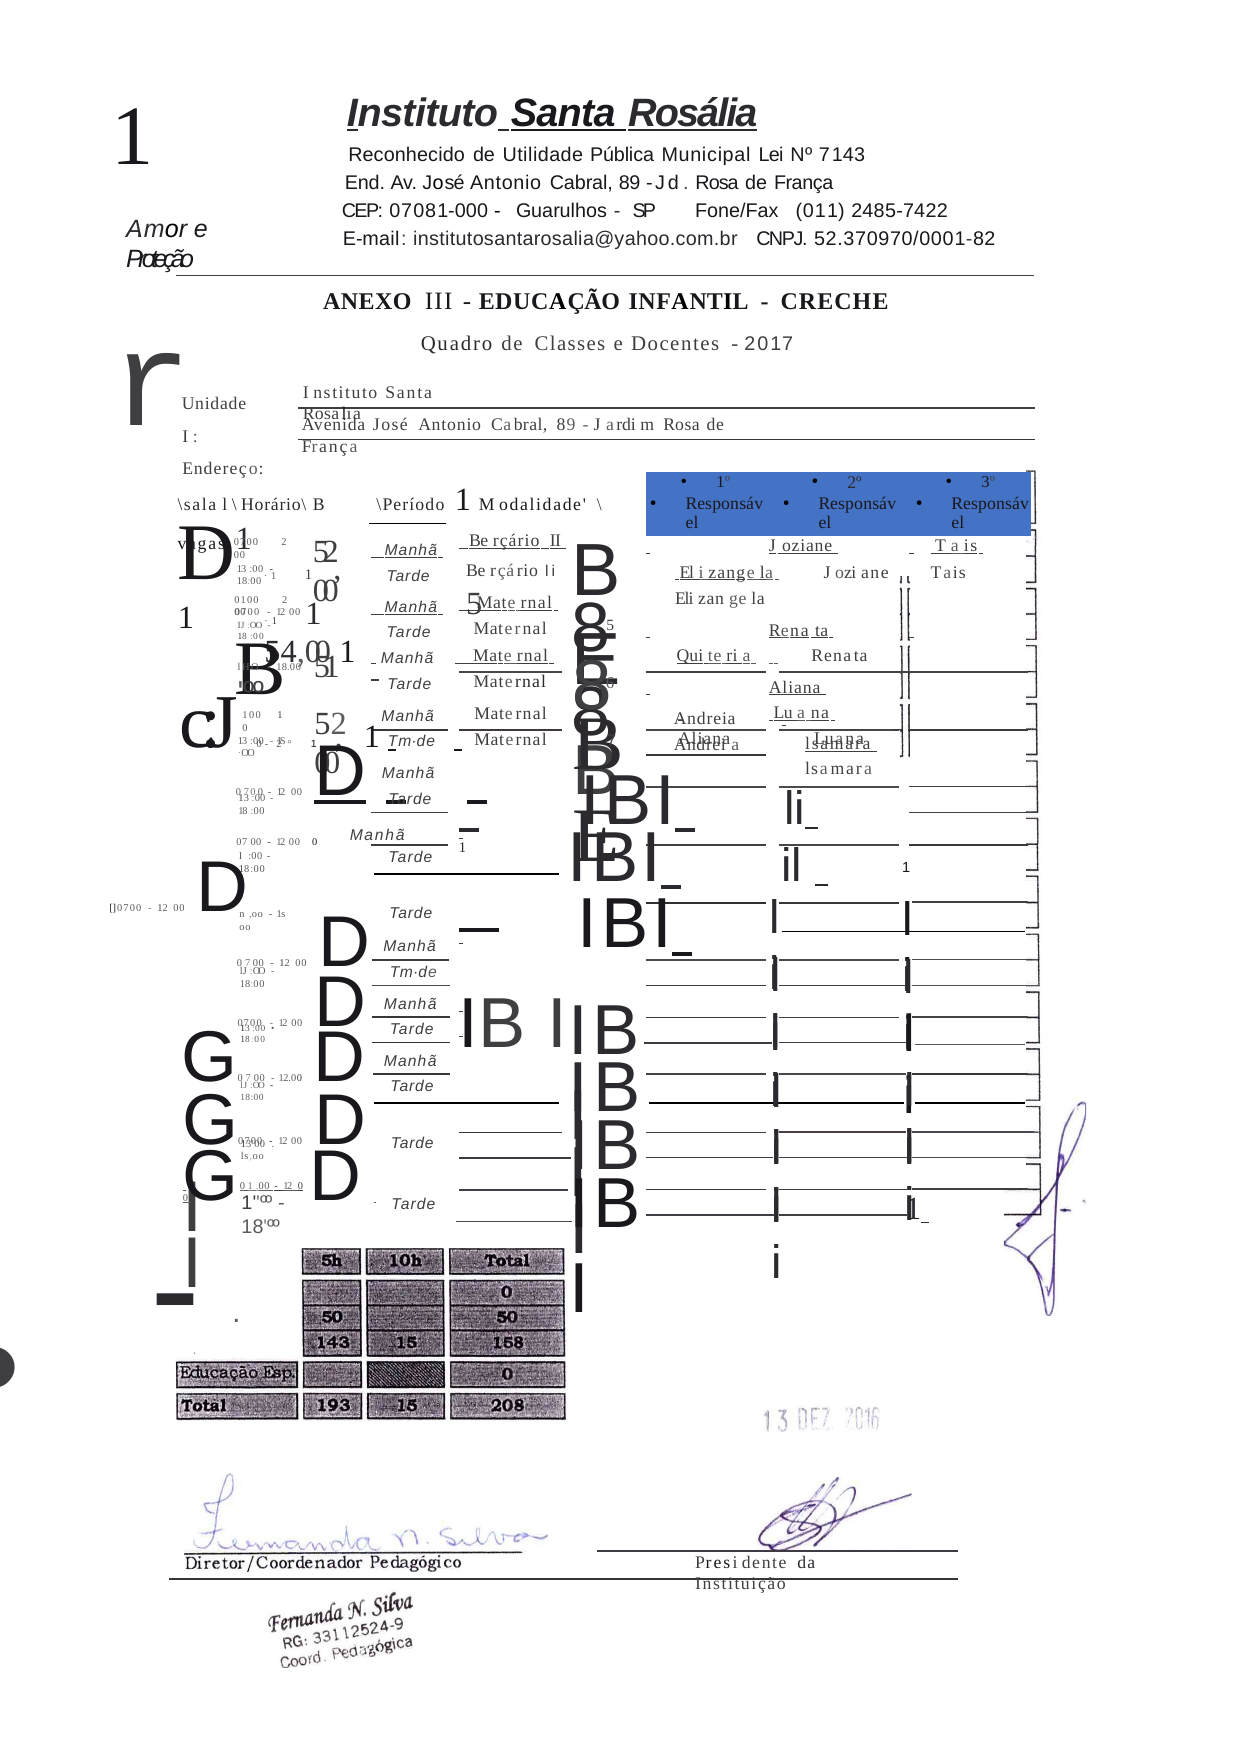

1r
Instituto Santa Rosália
Reconhecido de Utilidade Pública Municipal Lei Nº 7143 End. Av. José Antonio Cabral, 89 -Jd. Rosa de França
CEP: 07081-000 - Guarulhos - SP	Fone/Fax (011) 2485-7422
E-mail: institutosantarosalia@yahoo.com.br CNPJ. 52.370970/0001-82
A.mor e Proteção
ANEXO III - EDUCAÇÃO INFANTIL - CRECHE
Quadro de Classes e Docentes - 2017
Unidade I : Endereço:
I nstituto Santa Rosalia
Avenida José Antonio Cabral, 89 - J ardi m Rosa de França
| 1º | 2º | 3º |
| --- | --- | --- |
| Responsável | Responsável | Responsável |
\sala l \ Horário\ B\Período 1 M odalidade' \ vagas 1
D	·1	1	,	1
BE
 		J oziane 	 	 T a is 	 	 El i zange la 	 Jozi ane		Tais		Eli zan ge la
 		Rena ta 	 	Qui te ri a 	 	 Renata
 		Aliana 	 	 Lu a na 	 Aliana		Luana
 Be rçário II
52 00
 Manhã 	 Tarde
0700 2 00
Be rçário li 	5
13 :00 - 18:00
88
 Mate rnal 	 Maternal
 Manhã 	 Tarde
·1	1 54,00 1
0100 2 00
0700 - 12 00 B
5
IJ :OO - 18 :00
8B
 	 Mate rnal
51
Manhã
lHO - 18.00	'ºº
Maternal
c:J 0	- 2 ° 1	,	1
6
Tarde
BE
Maternal
 		lsamara 	 lsamara
52 00
Andreia Andrei a
Manhã
100 1 0
0 700 - 12 00 D
Maternal
7
Tm·de
13 :00 - IS ·OO
 	IBI 	li 	1
Manhã
Tarde
13 :00 - 18 :00
IBI 	il
07 00 - 12 00 0 Manhã
[]0700 - 12 00 D
 	IBI
Tarde
I :00 - 18:00
1
li
li
0 7 00 - 12 00 D
Tarde
n ,oo - 1s oo
 	IBI
Manhã
li
li
0700 - 12 00 D
Tm·de
lJ :OO - 18:00
IBI
Manhã
li
li
G0 7 00 - 12.00 D
Tarde
13 :00 • 18:00
IBI
Manhã
li
li
G0700 - 12 00 D	I
Tarde
lJ :OO - 18:00
IBI
li
li
G	D 	I
Tarde
13'00 . ls,oo
IBI
li
 	0 1 ,00 - 12 0 0
1
-
1''ºº - 18'ºº
Tarde
•
.
.
Presi dente da Instituição